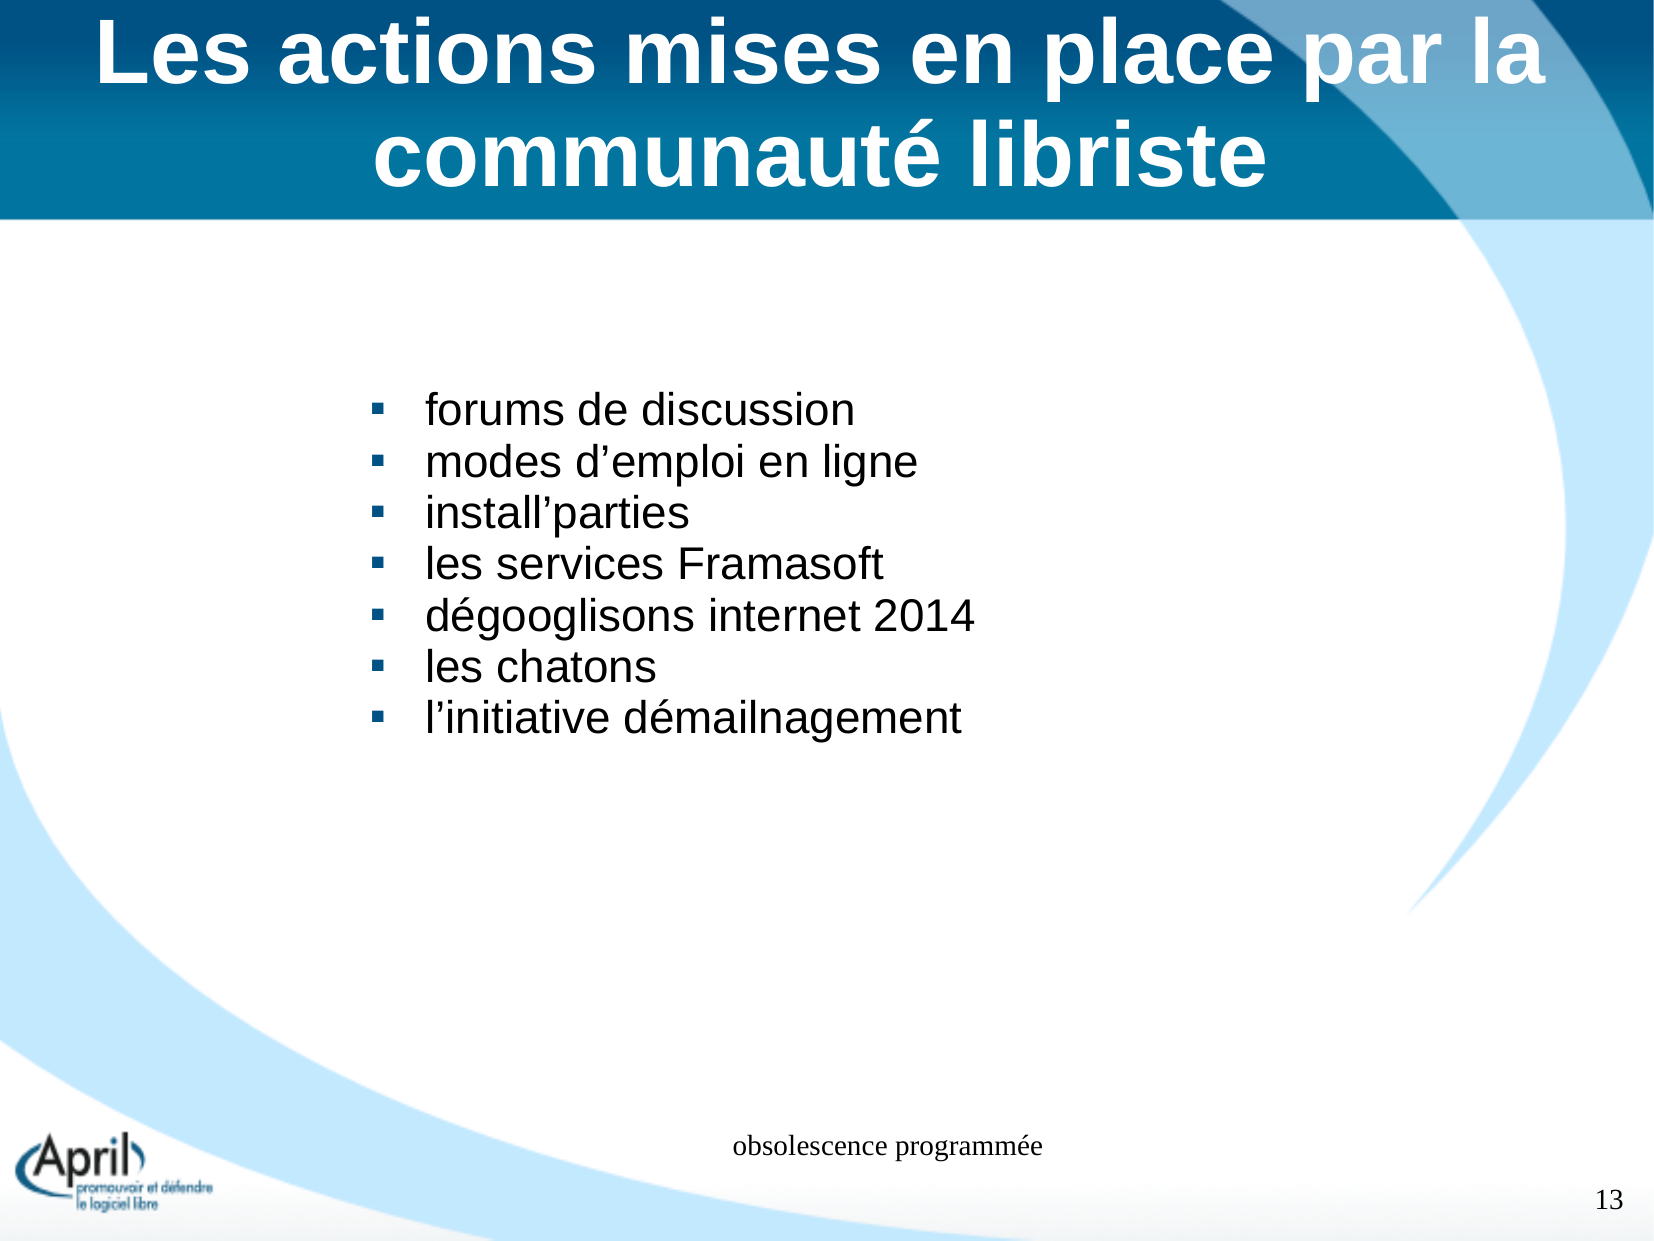

# Les actions mises en place par la communauté libriste
forums de discussion
modes d’emploi en ligne
install’parties
les services Framasoft
dégooglisons internet 2014
les chatons
l’initiative démailnagement
obsolescence programmée
13